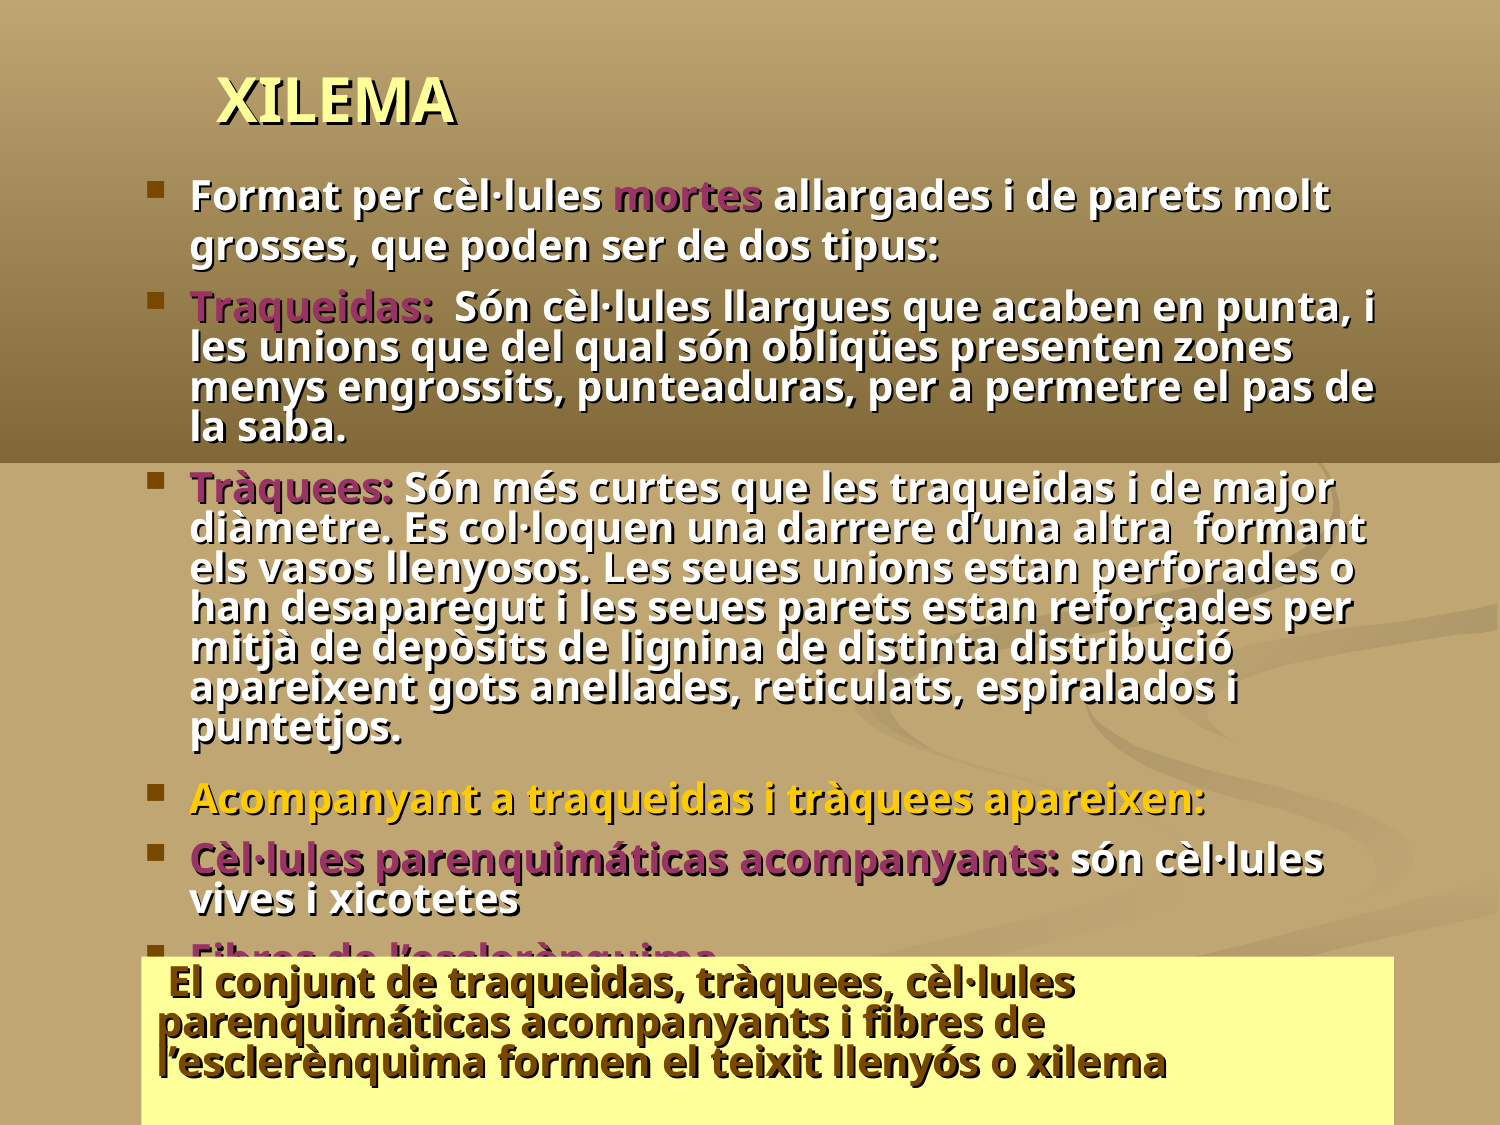

# XILEMA
Format per cèl·lules mortes allargades i de parets molt grosses, que poden ser de dos tipus:
Traqueidas: Són cèl·lules llargues que acaben en punta, i les unions que del qual són obliqües presenten zones menys engrossits, punteaduras, per a permetre el pas de la saba.
Tràquees: Són més curtes que les traqueidas i de major diàmetre. Es col·loquen una darrere d’una altra formant els vasos llenyosos. Les seues unions estan perforades o han desaparegut i les seues parets estan reforçades per mitjà de depòsits de lignina de distinta distribució apareixent gots anellades, reticulats, espiralados i puntetjos.
Acompanyant a traqueidas i tràquees apareixen:
Cèl·lules parenquimáticas acompanyants: són cèl·lules vives i xicotetes
Fibres de l’esclerènquima
 El conjunt de traqueidas, tràquees, cèl·lules parenquimáticas acompanyants i fibres de l’esclerènquima formen el teixit llenyós o xilema